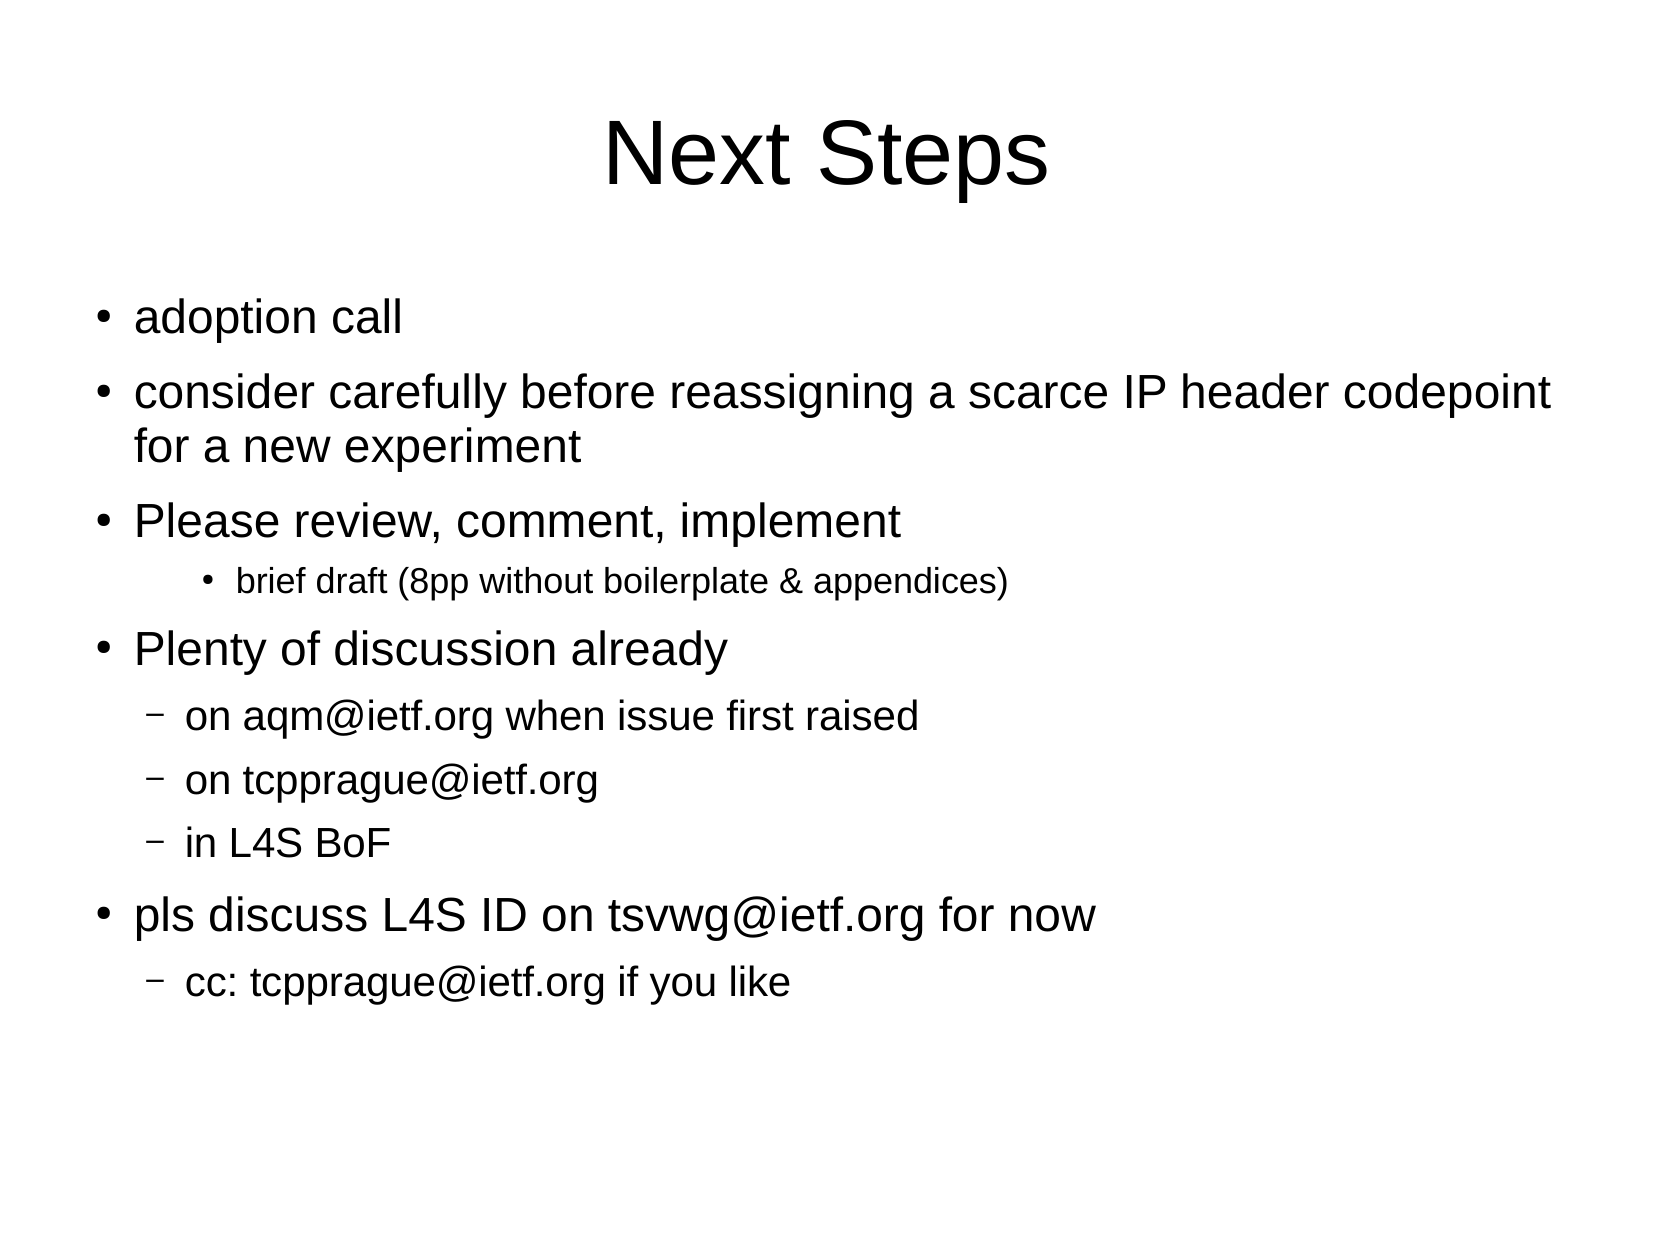

# Next Steps
adoption call
consider carefully before reassigning a scarce IP header codepoint for a new experiment
Please review, comment, implement
brief draft (8pp without boilerplate & appendices)
Plenty of discussion already
on aqm@ietf.org when issue first raised
on tcpprague@ietf.org
in L4S BoF
pls discuss L4S ID on tsvwg@ietf.org for now
cc: tcpprague@ietf.org if you like